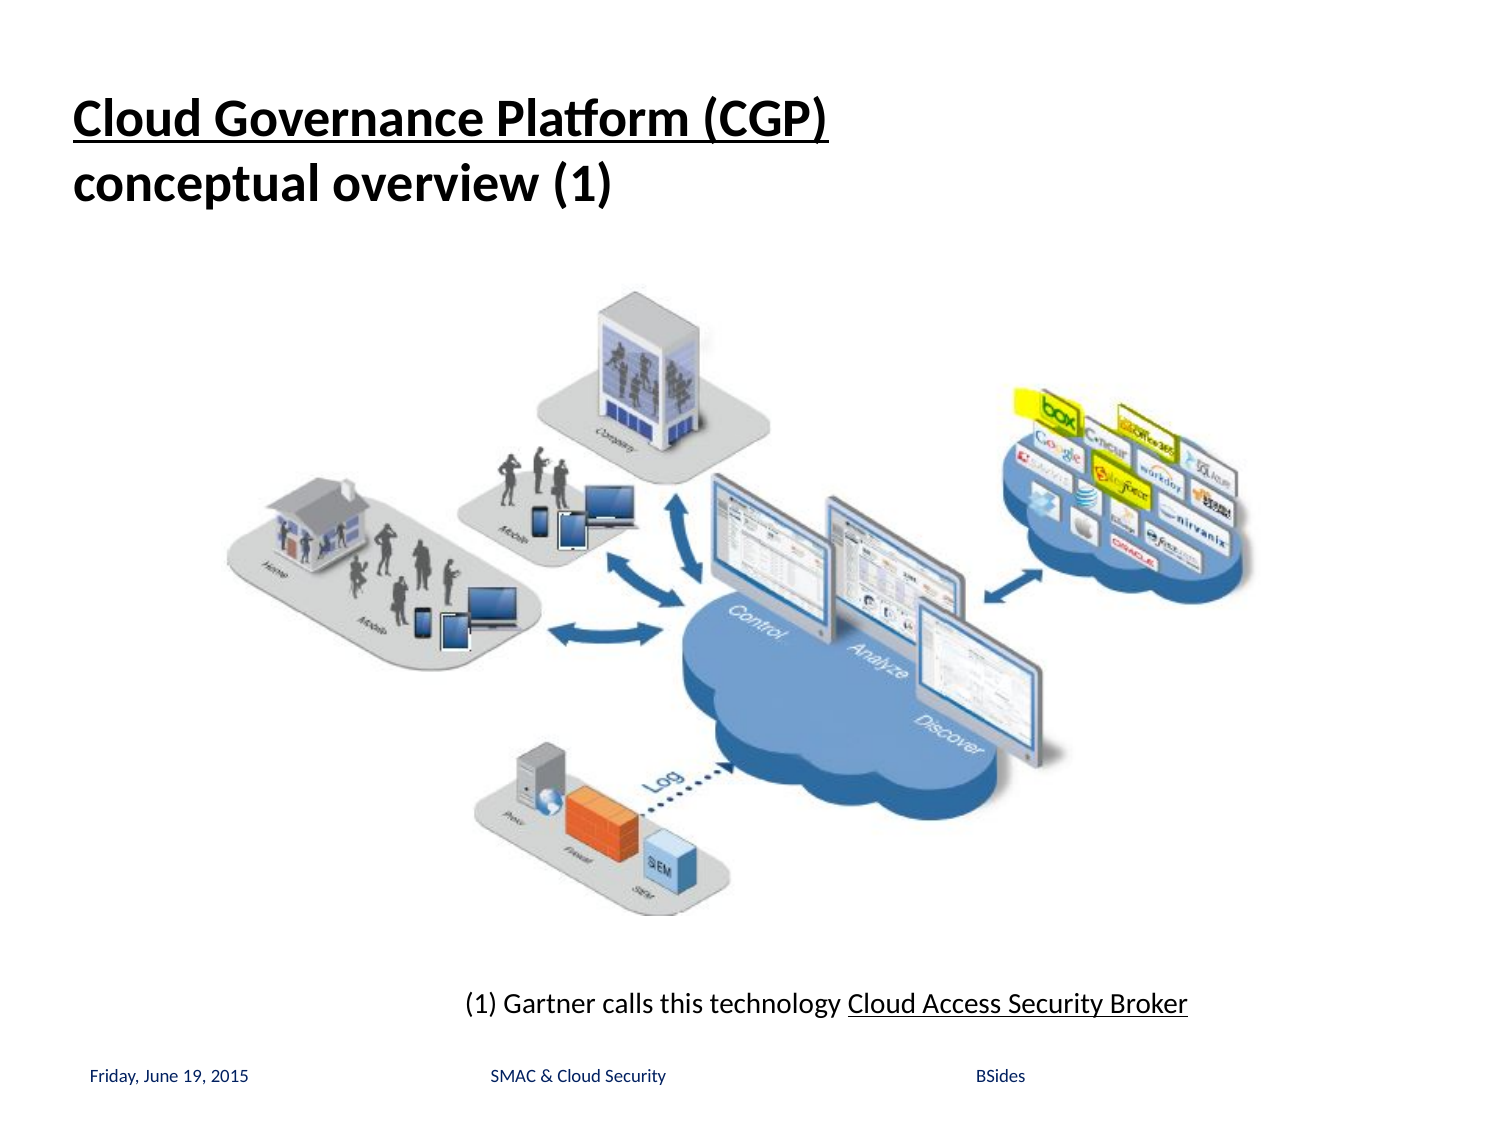

Cloud Governance Platform (CGP)
conceptual overview (1)
(1) Gartner calls this technology Cloud Access Security Broker
Friday, June 19, 2015 SMAC & Cloud Security BSides